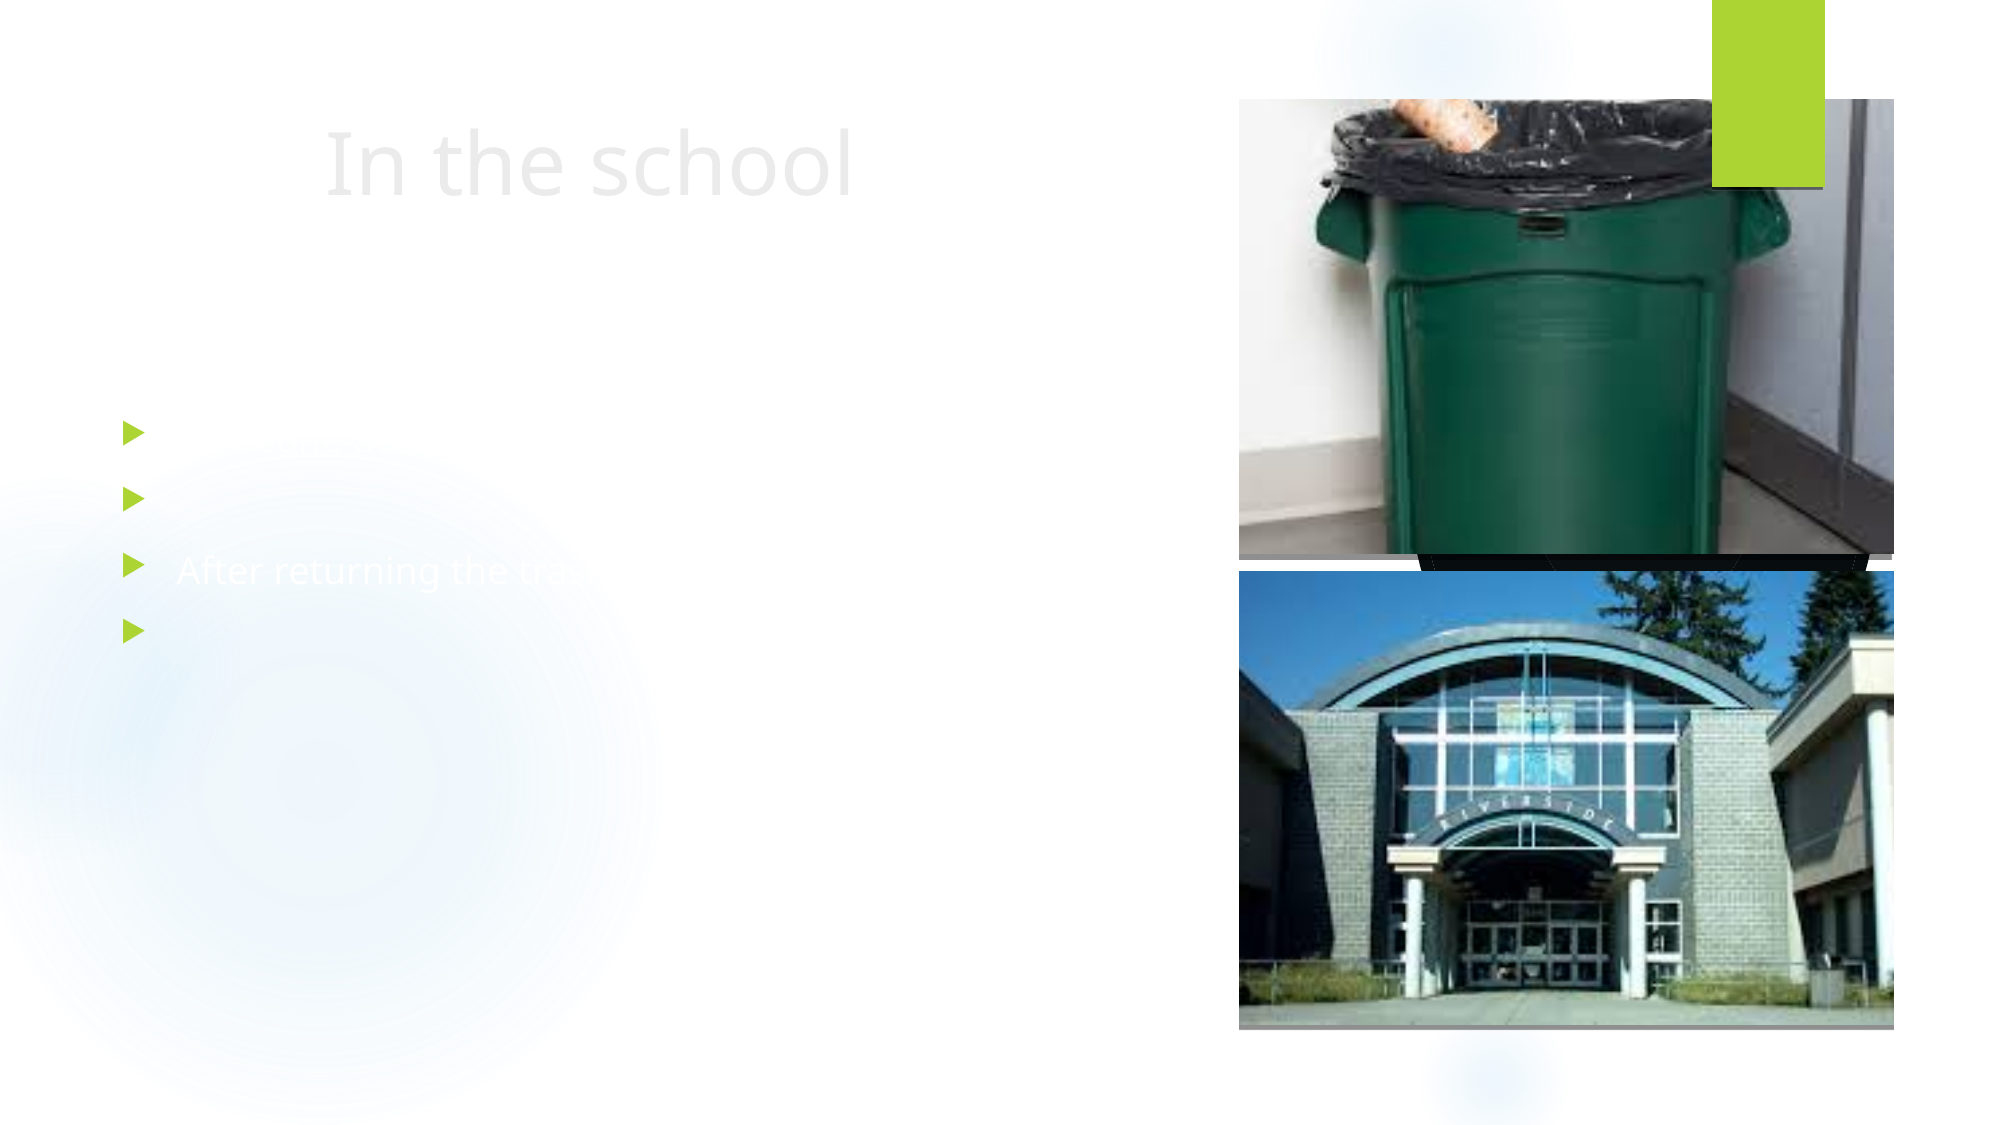

# In the school
Someone accidentally knocked down the trash can
After returning the trash can back to its original state